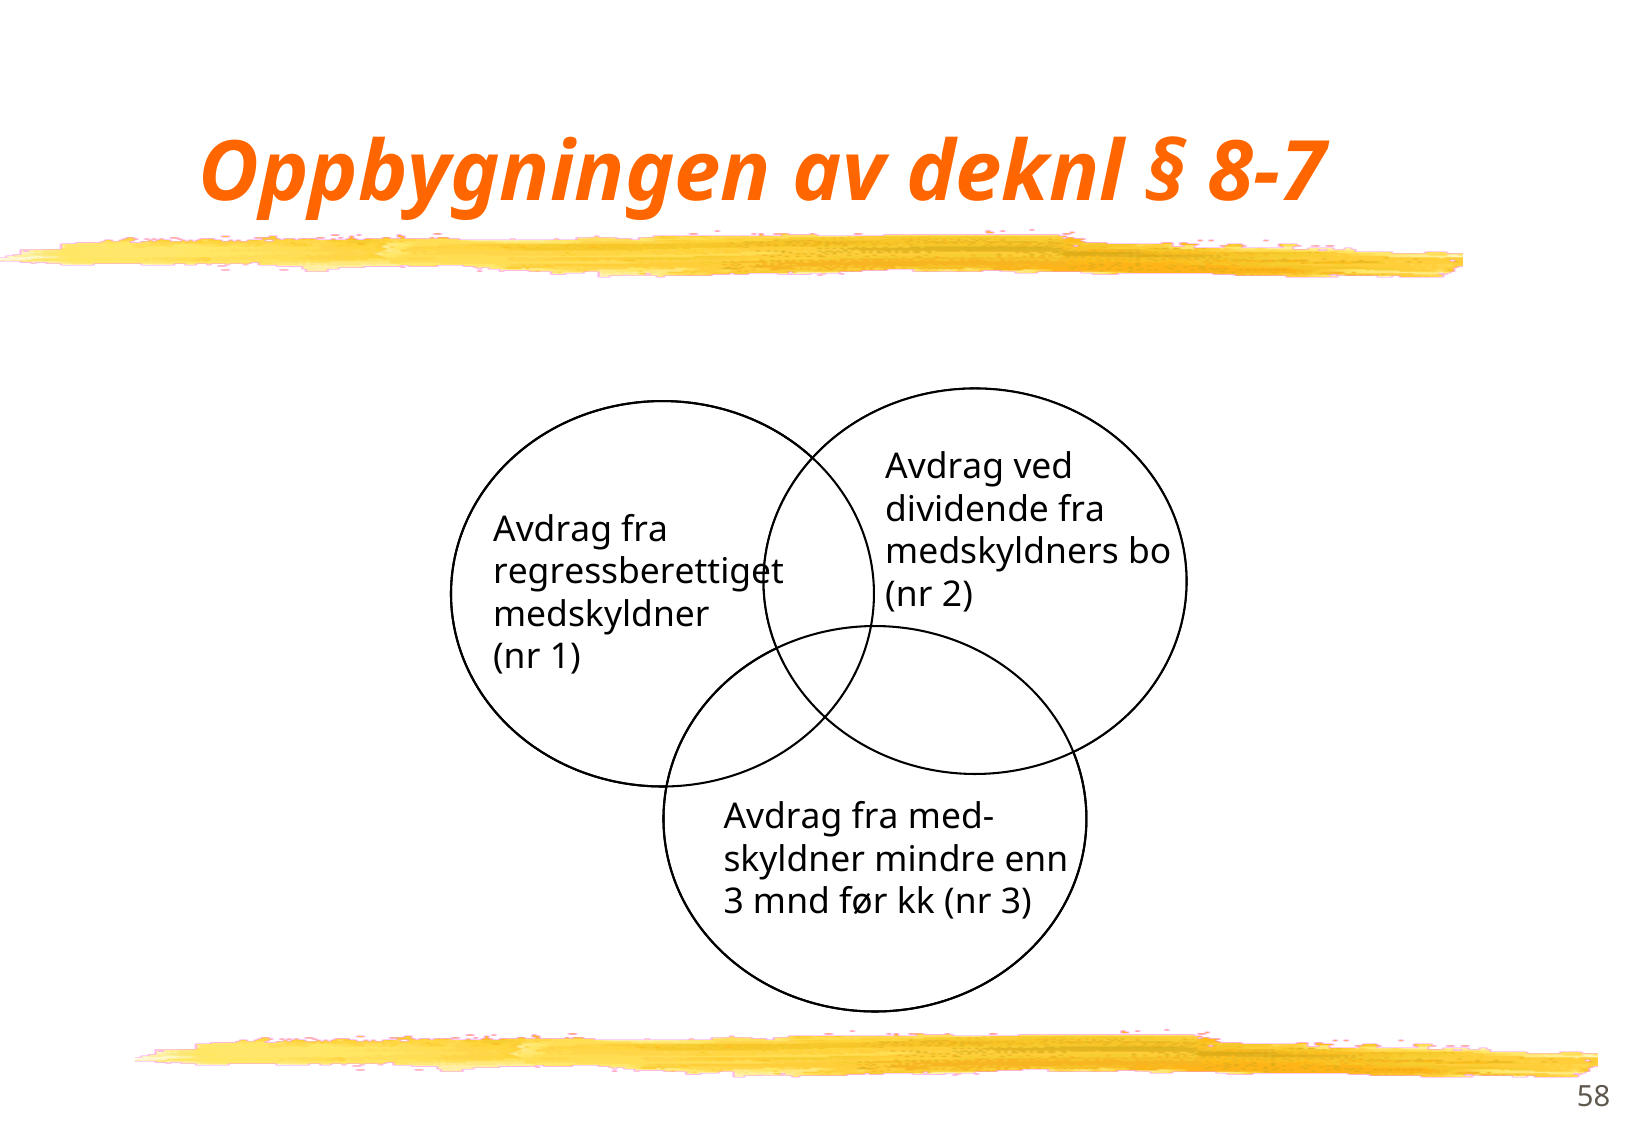

Oppbygningen av deknl § 8-7
#
Avdrag ved
dividende fra
medskyldners bo
(nr 2)
Avdrag fra
regressberettiget
medskyldner
(nr 1)
Avdrag fra med-
skyldner mindre enn
3 mnd før kk (nr 3)